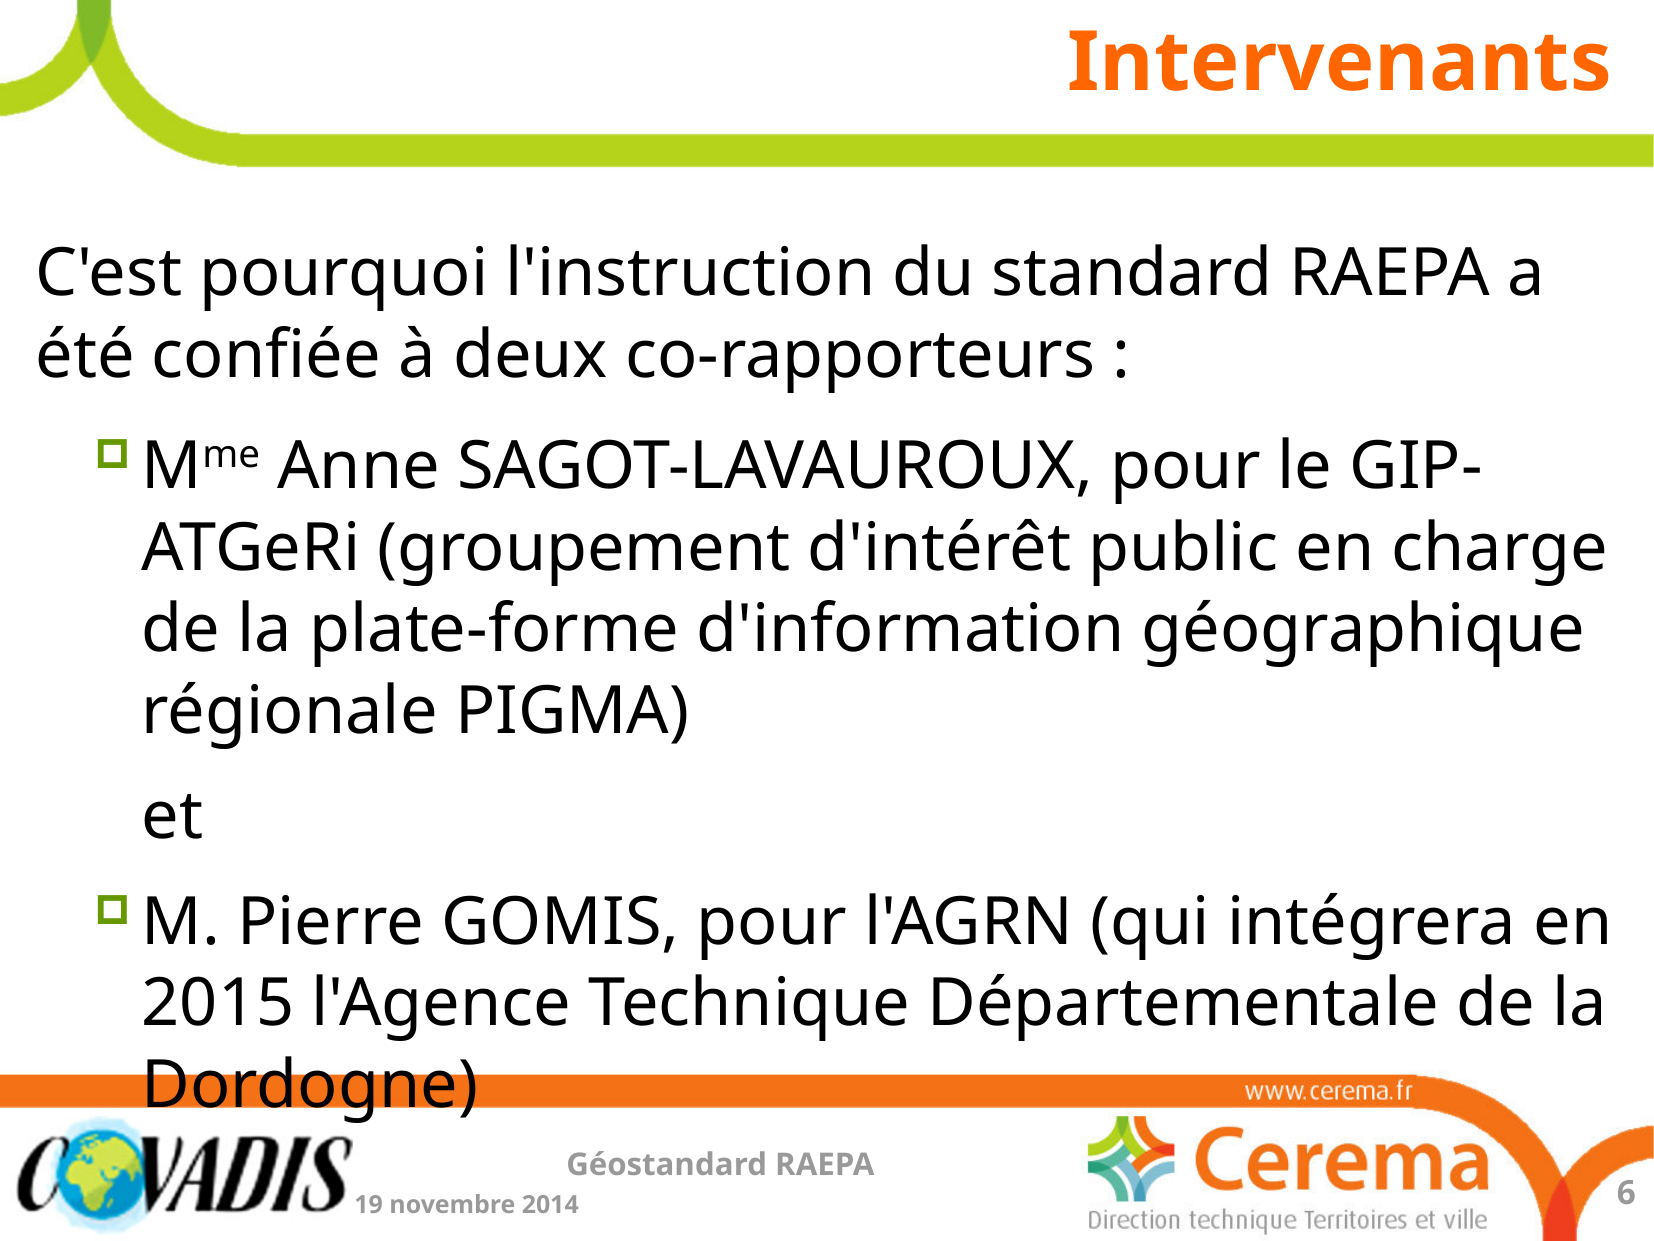

# Intervenants
C'est pourquoi l'instruction du standard RAEPA a été confiée à deux co-rapporteurs :
Mme Anne SAGOT-LAVAUROUX, pour le GIP-ATGeRi (groupement d'intérêt public en charge de la plate-forme d'information géographique régionale PIGMA)
et
M. Pierre GOMIS, pour l'AGRN (qui intégrera en 2015 l'Agence Technique Départementale de la Dordogne)
Géostandard RAEPA
6
19 novembre 2014